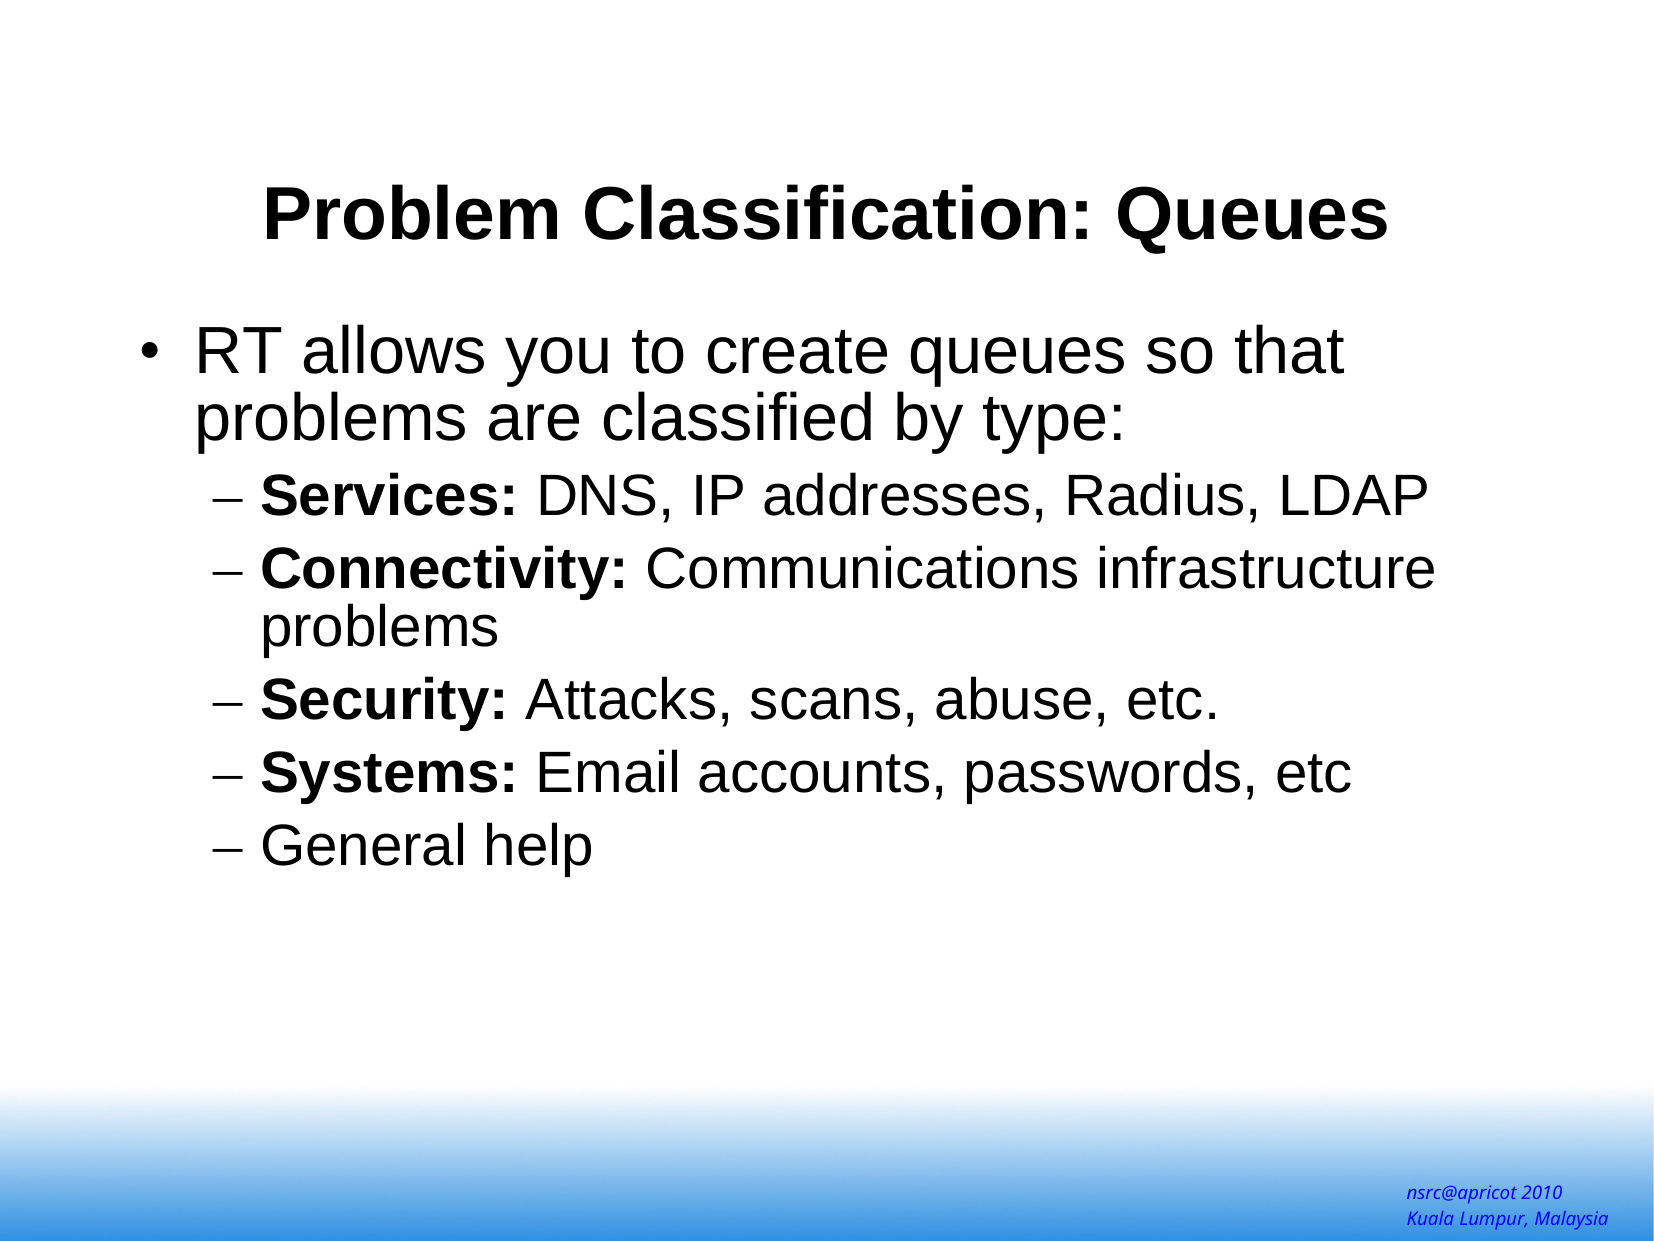

# Problem Classification: Queues
RT allows you to create queues so that problems are classified by type:
Services: DNS, IP addresses, Radius, LDAP
Connectivity: Communications infrastructure problems
Security: Attacks, scans, abuse, etc.
Systems: Email accounts, passwords, etc
General help